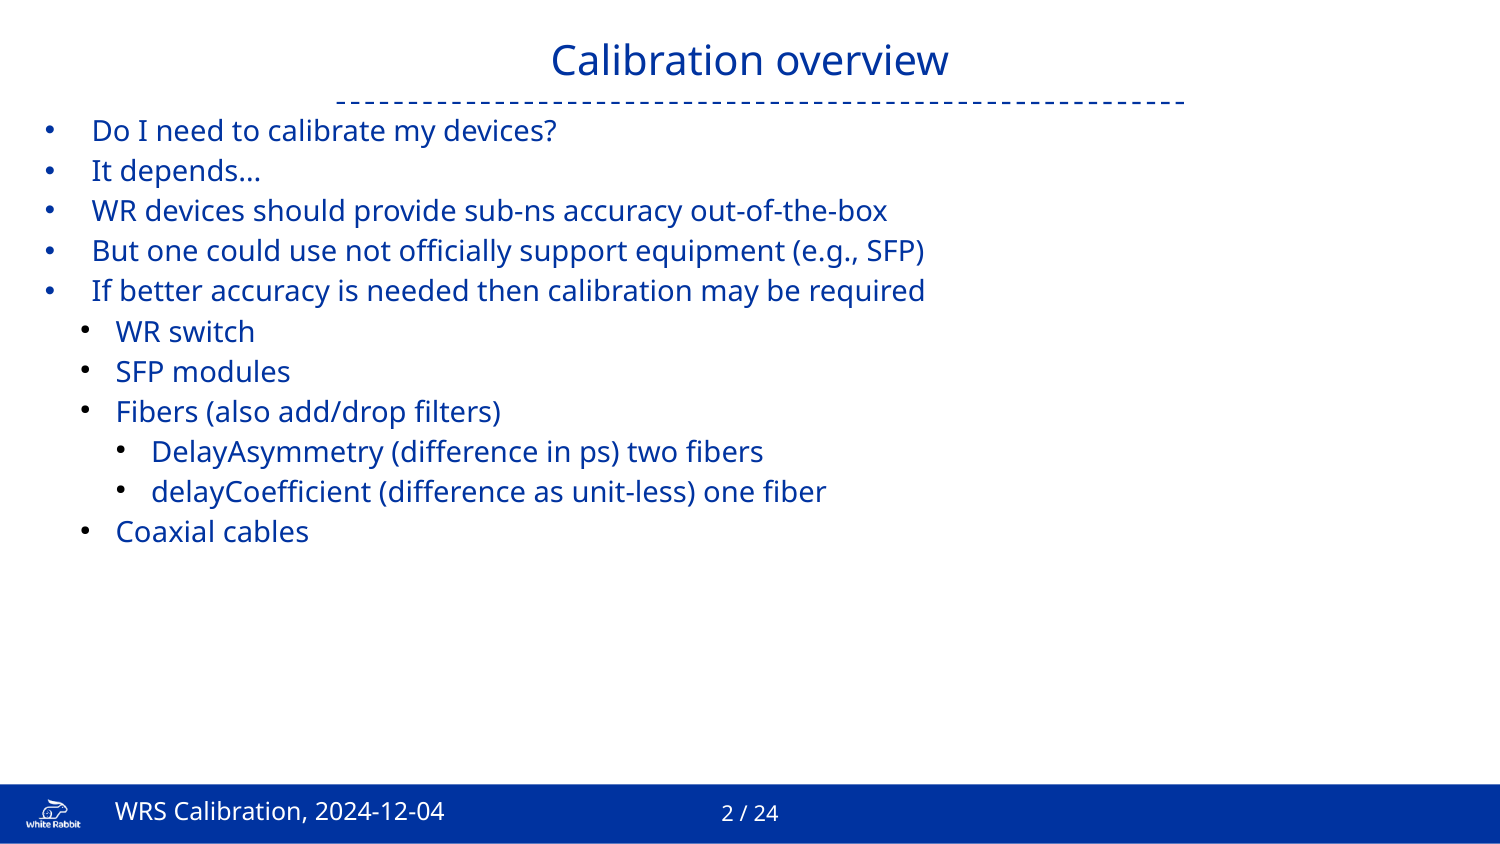

# Calibration overview
Do I need to calibrate my devices?
It depends…
WR devices should provide sub-ns accuracy out-of-the-box
But one could use not officially support equipment (e.g., SFP)
If better accuracy is needed then calibration may be required
WR switch
SFP modules
Fibers (also add/drop filters)
DelayAsymmetry (difference in ps) two fibers
delayCoefficient (difference as unit-less) one fiber
Coaxial cables
WRS Calibration, 2024-12-04